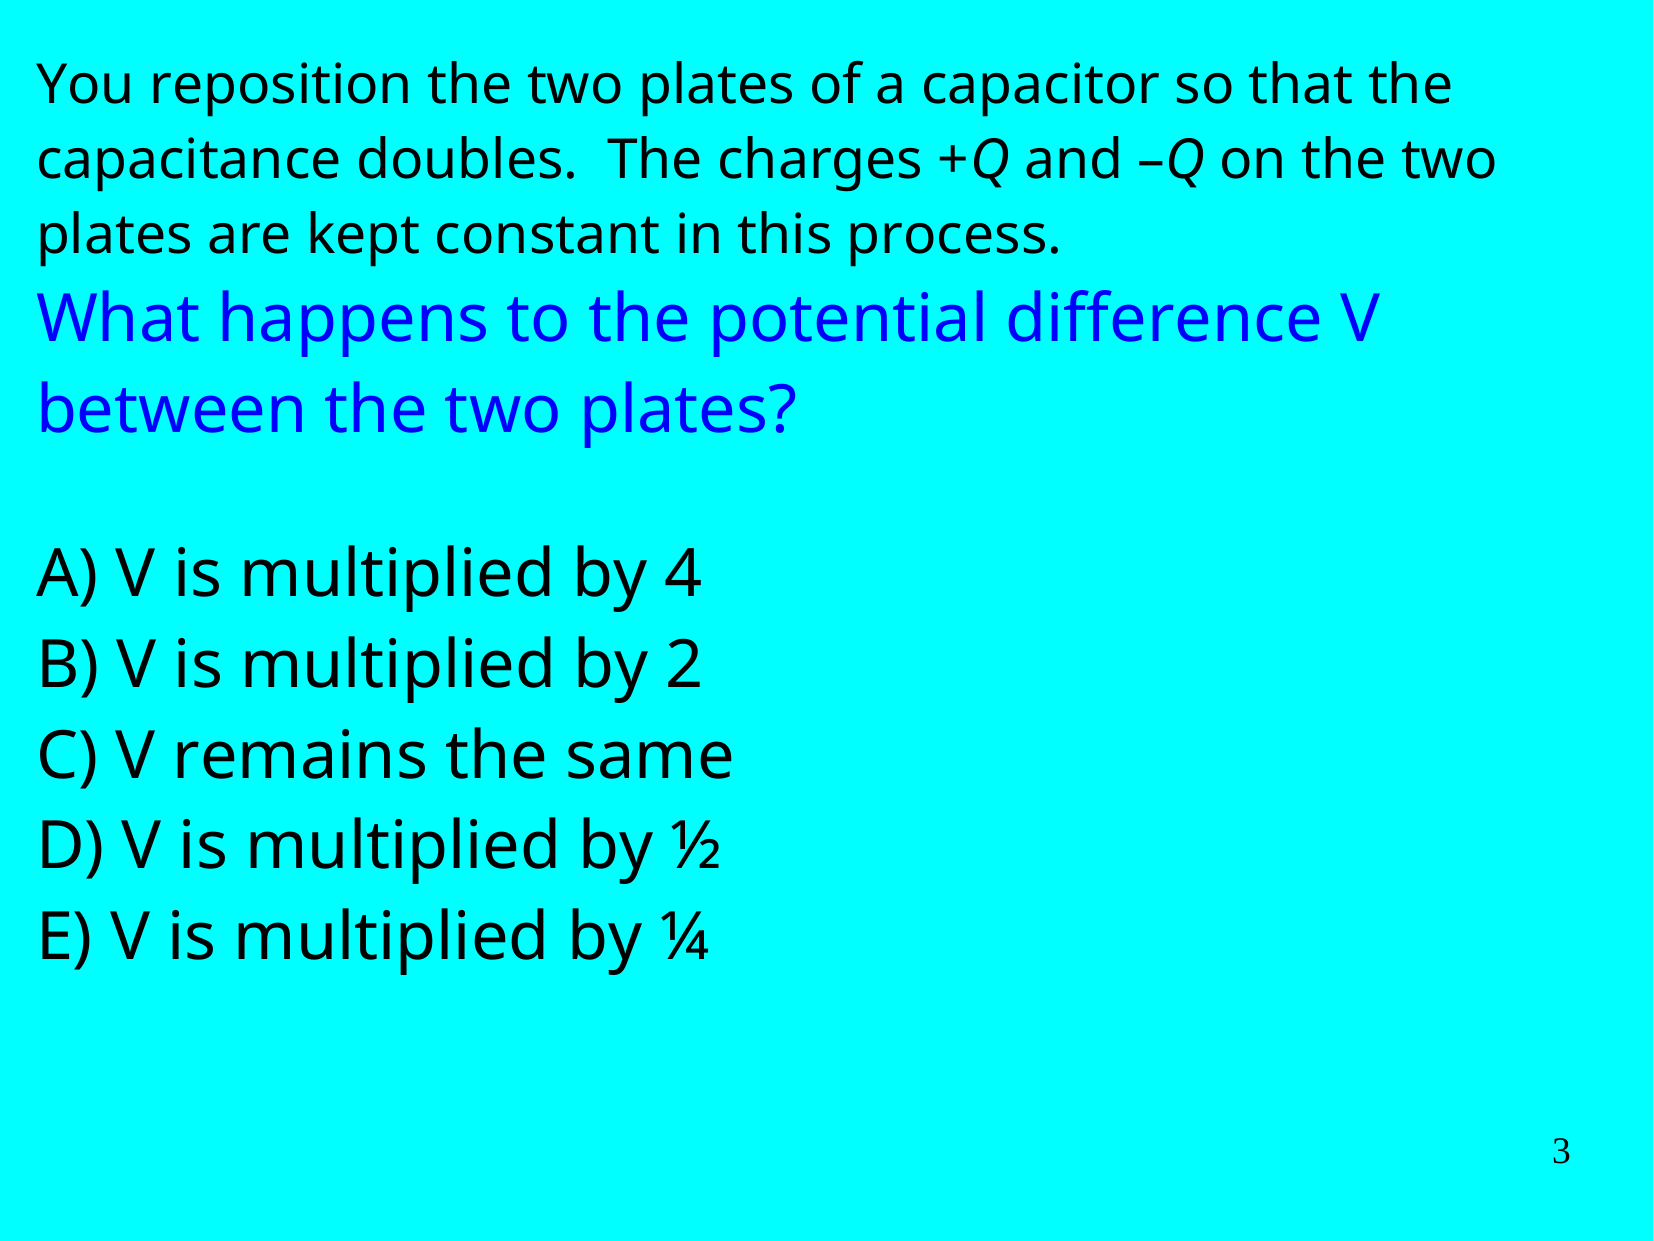

You reposition the two plates of a capacitor so that the capacitance doubles. The charges +Q and –Q on the two plates are kept constant in this process.
What happens to the potential difference V between the two plates?
A) V is multiplied by 4
B) V is multiplied by 2
C) V remains the same
D) V is multiplied by ½
E) V is multiplied by ¼
3